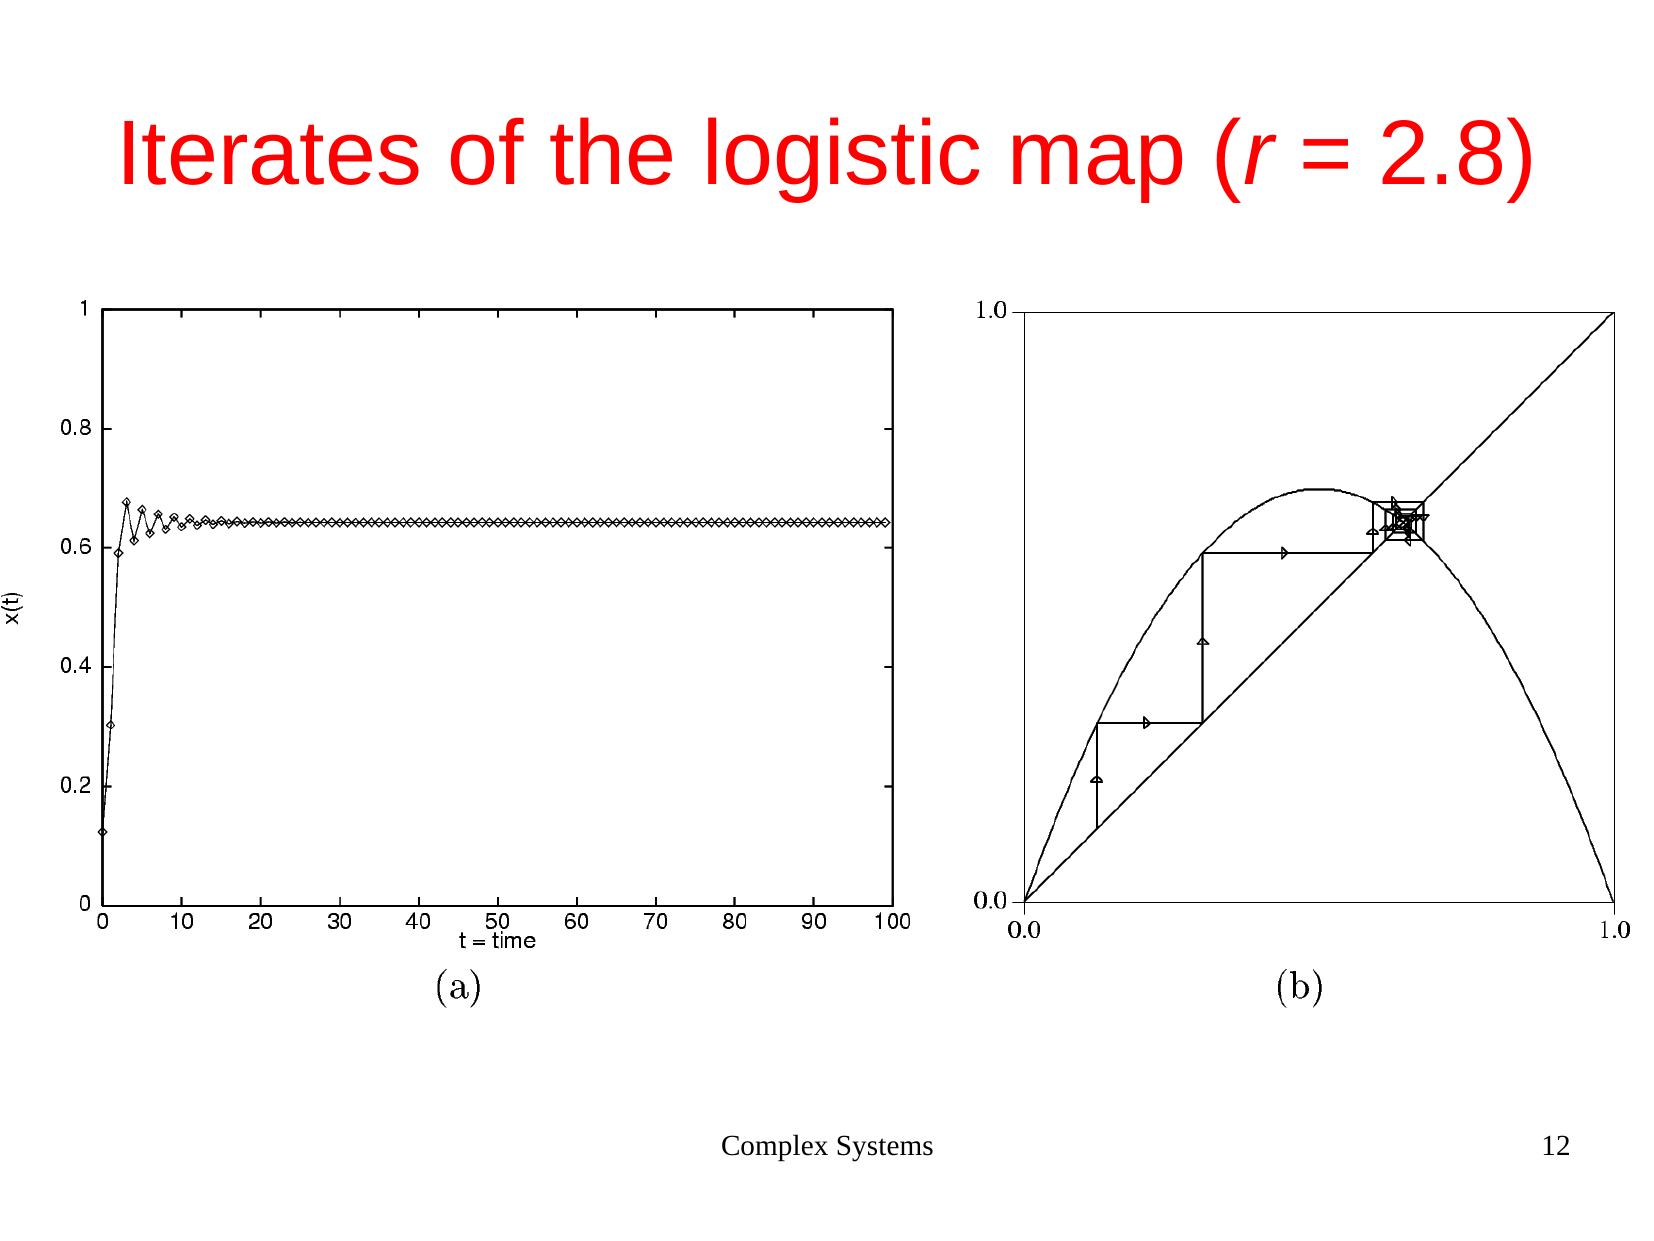

# Iterates of the logistic map (r = 2.8)
Complex Systems
12